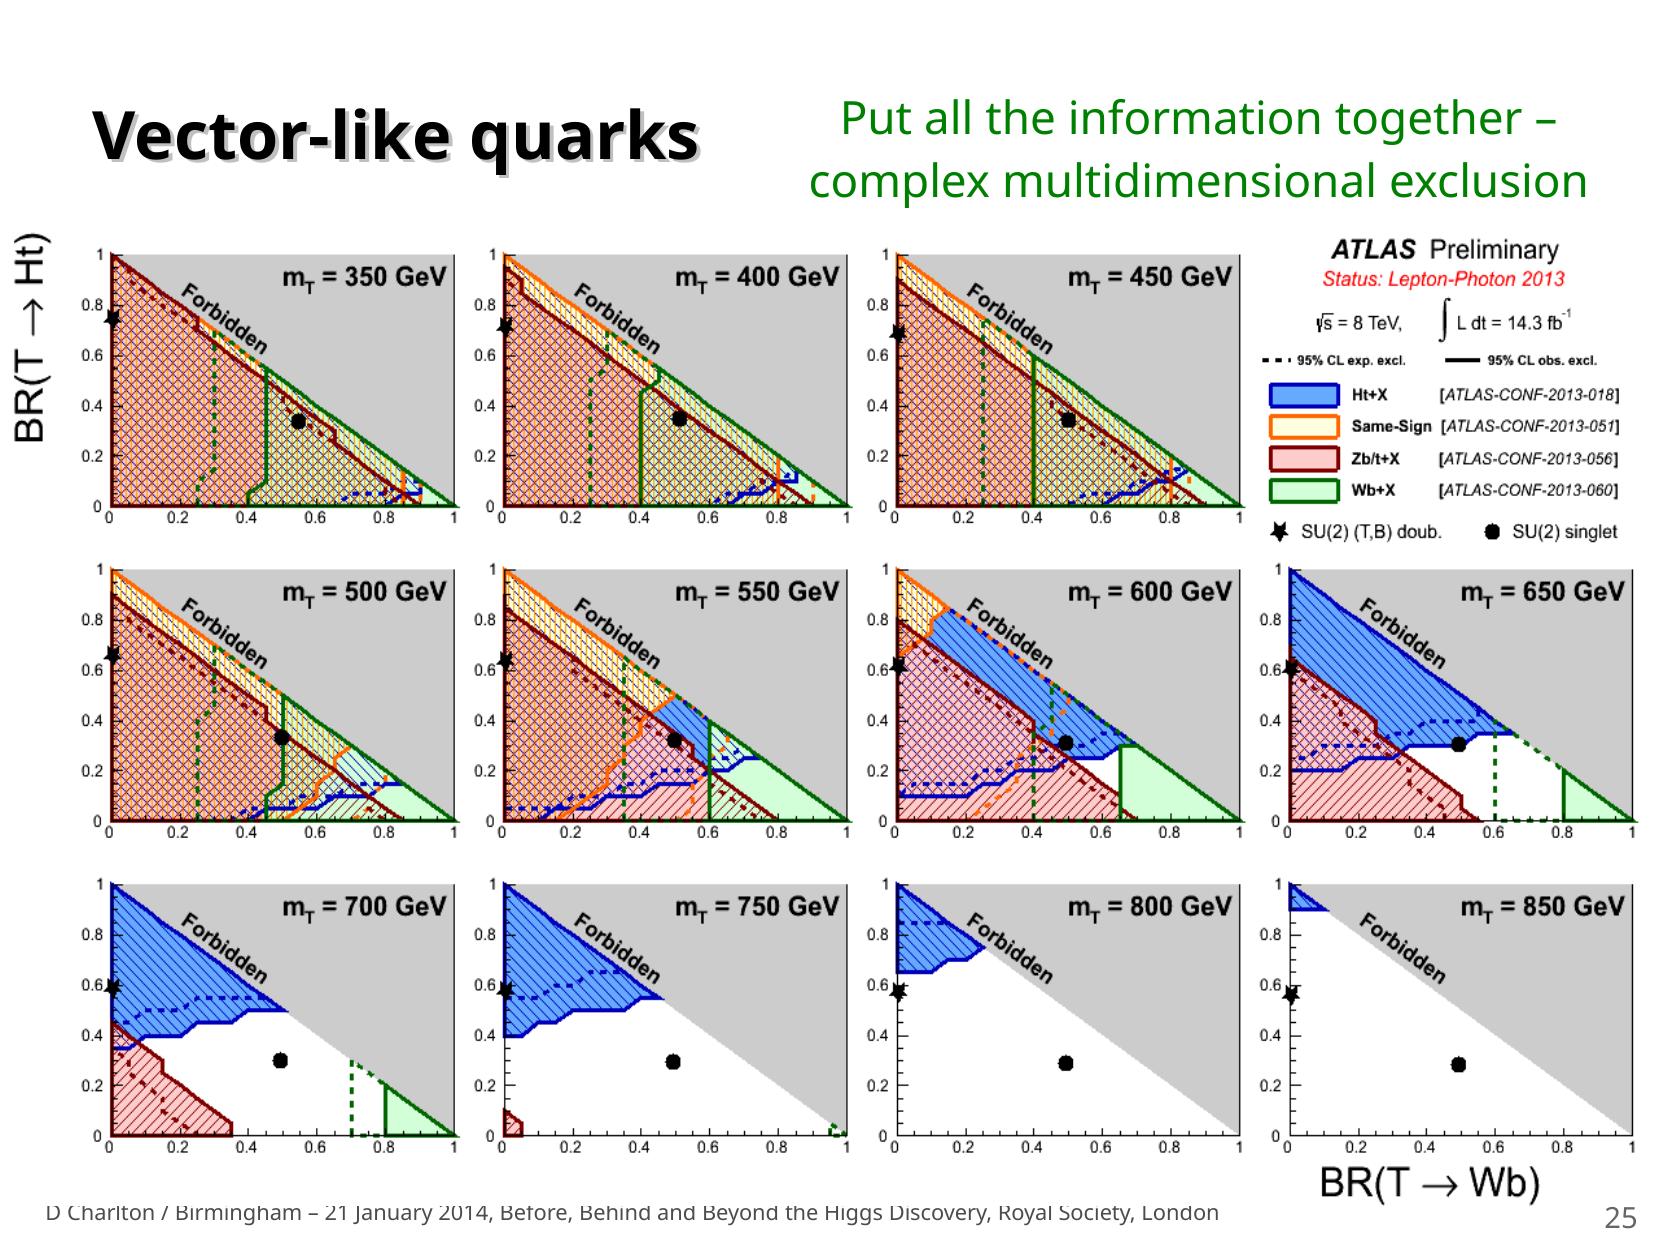

Put all the information together – complex multidimensional exclusion
Vector-like quarks